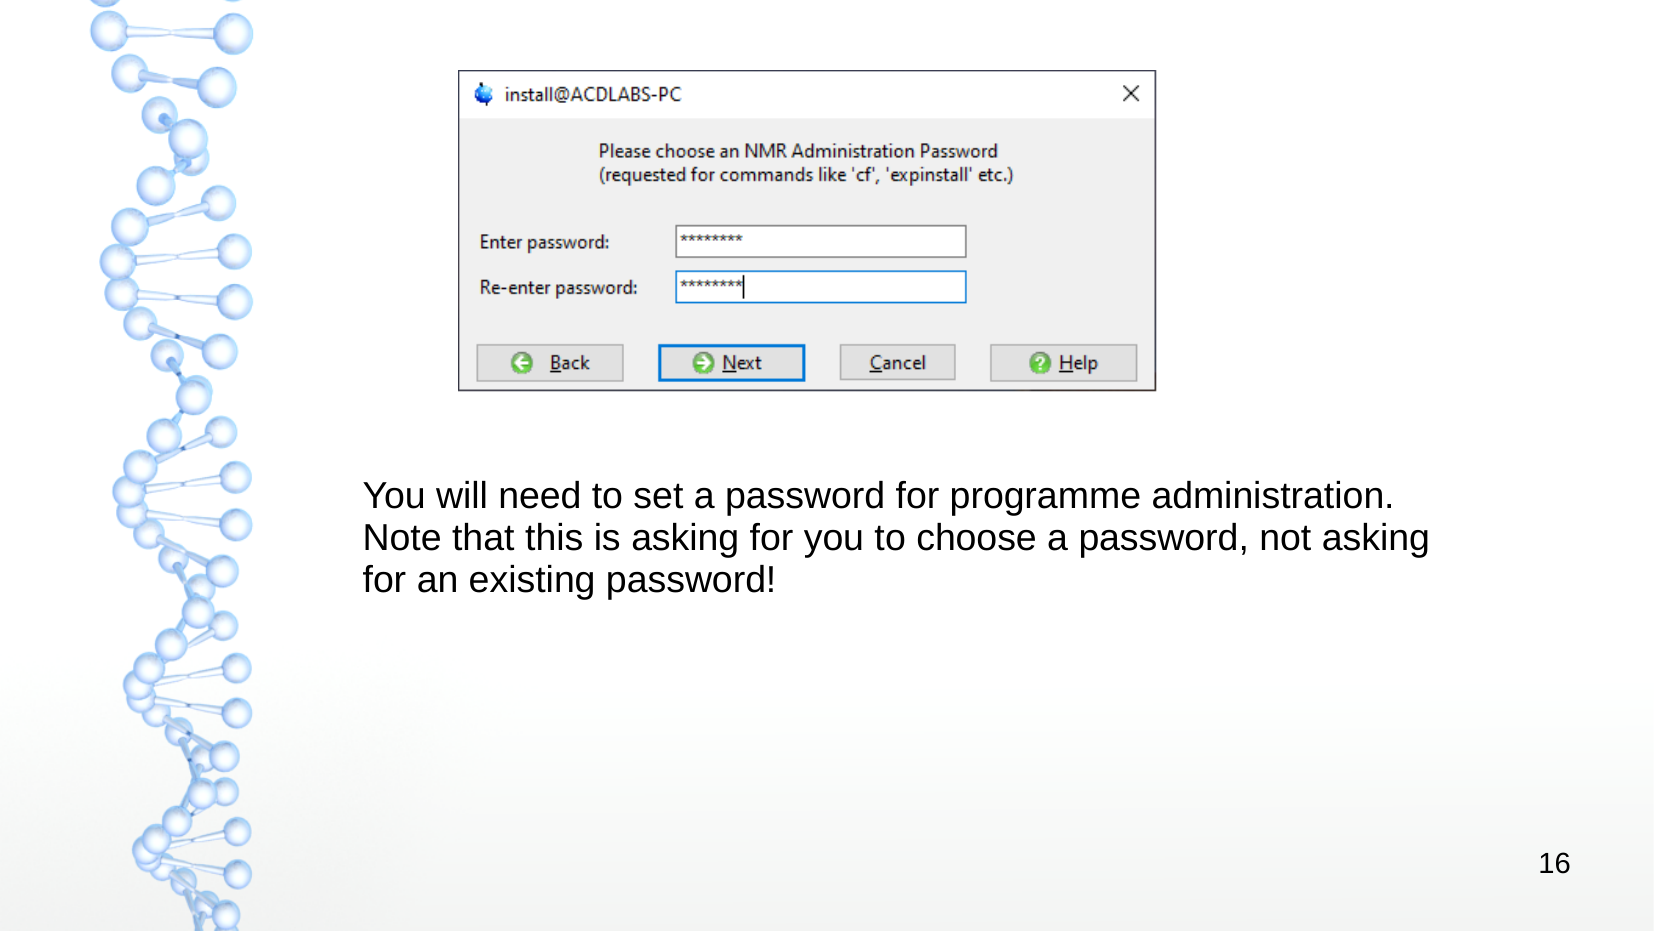

You will need to set a password for programme administration.
Note that this is asking for you to choose a password, not asking
for an existing password!
16